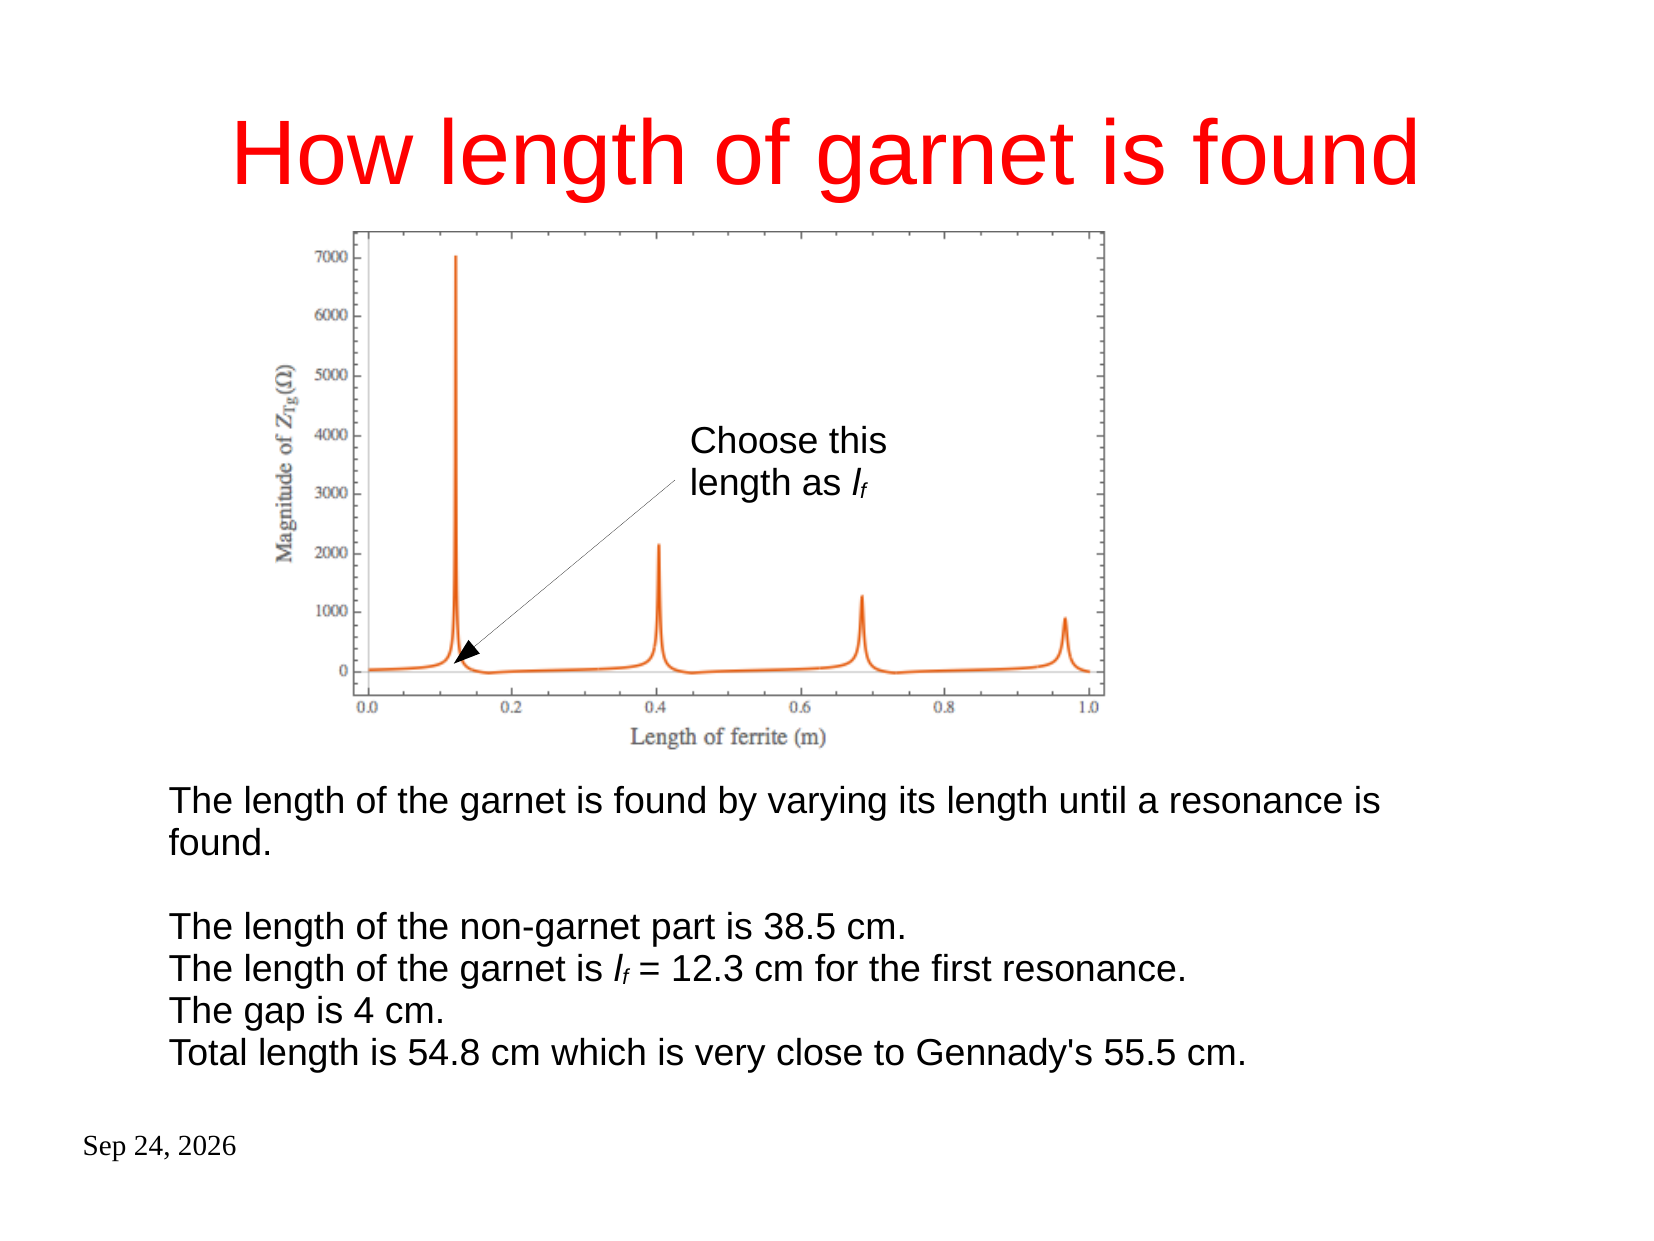

# How length of garnet is found
Choose this length as lf
The length of the garnet is found by varying its length until a resonance is found.
The length of the non-garnet part is 38.5 cm.
The length of the garnet is lf = 12.3 cm for the first resonance.
The gap is 4 cm.
Total length is 54.8 cm which is very close to Gennady's 55.5 cm.